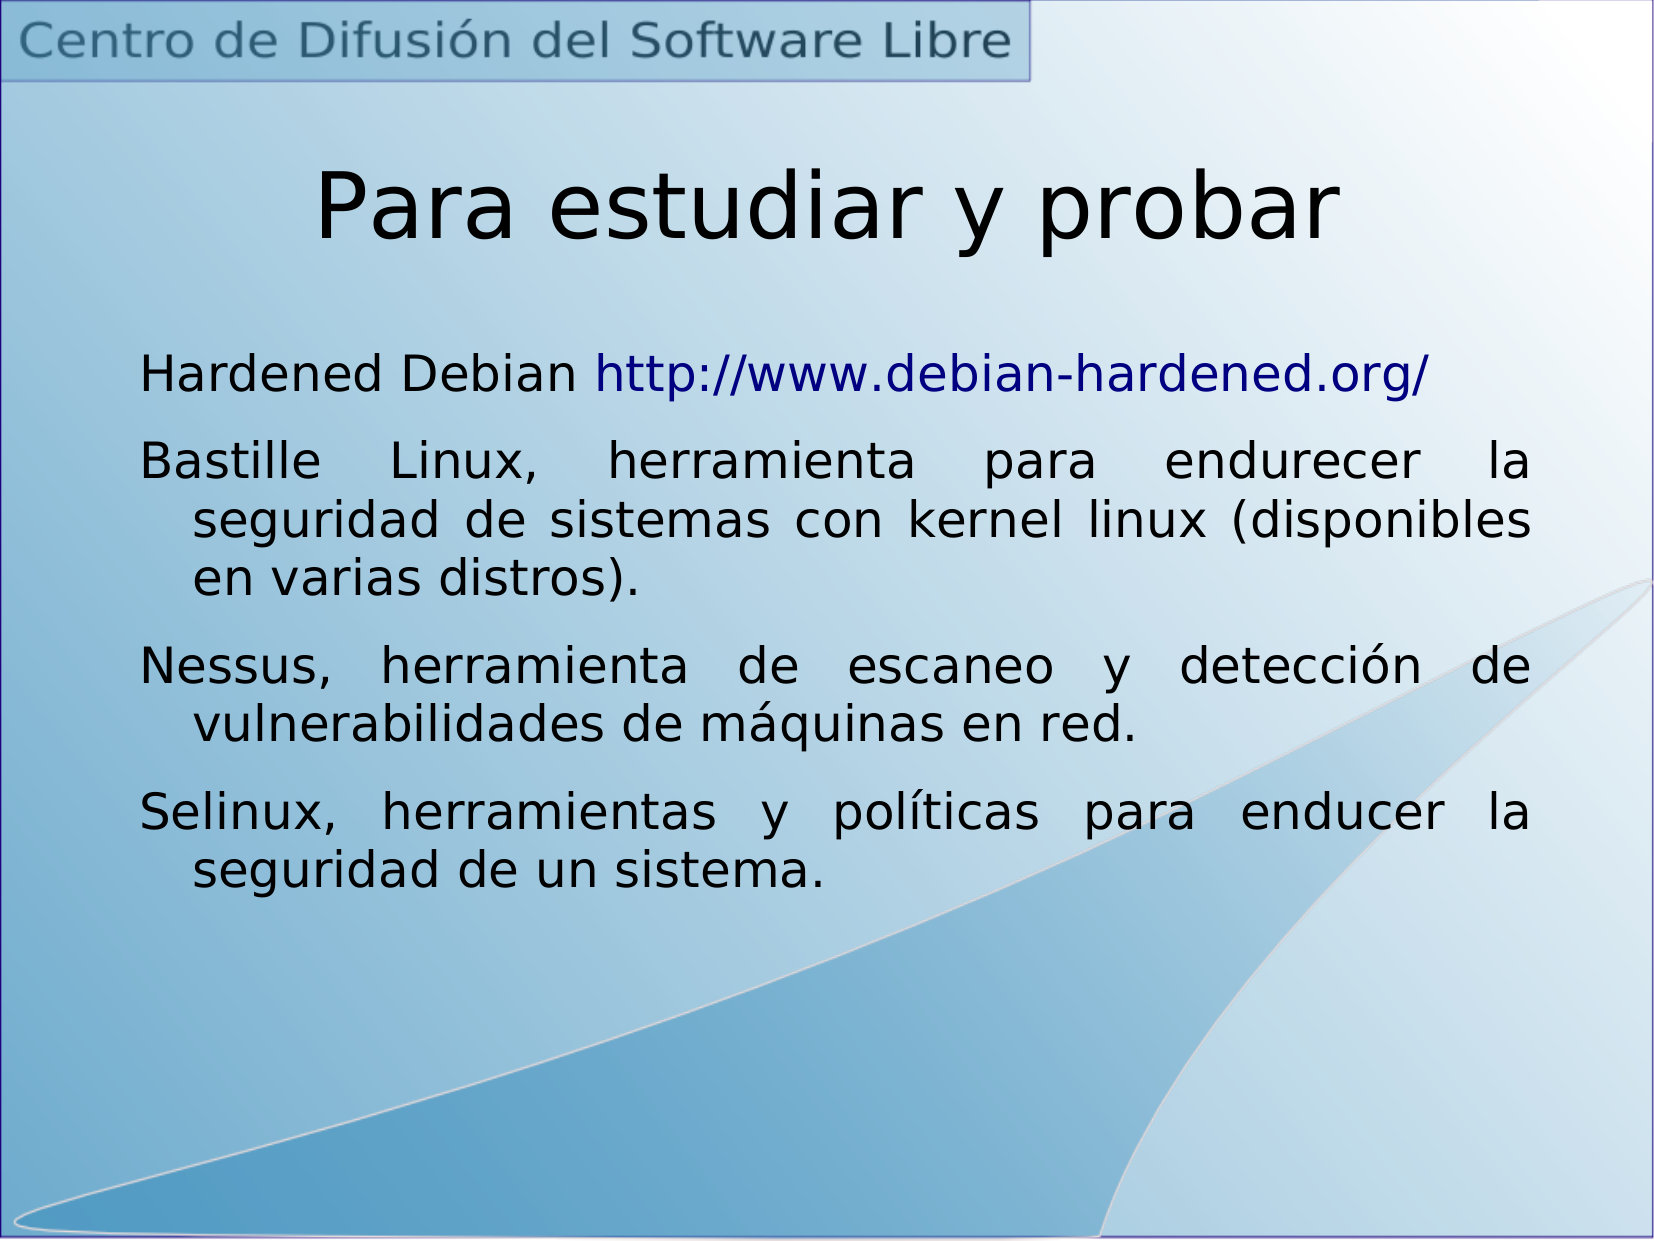

# Para estudiar y probar
Hardened Debian http://www.debian-hardened.org/
Bastille Linux, herramienta para endurecer la seguridad de sistemas con kernel linux (disponibles en varias distros).
Nessus, herramienta de escaneo y detección de vulnerabilidades de máquinas en red.
Selinux, herramientas y políticas para enducer la seguridad de un sistema.